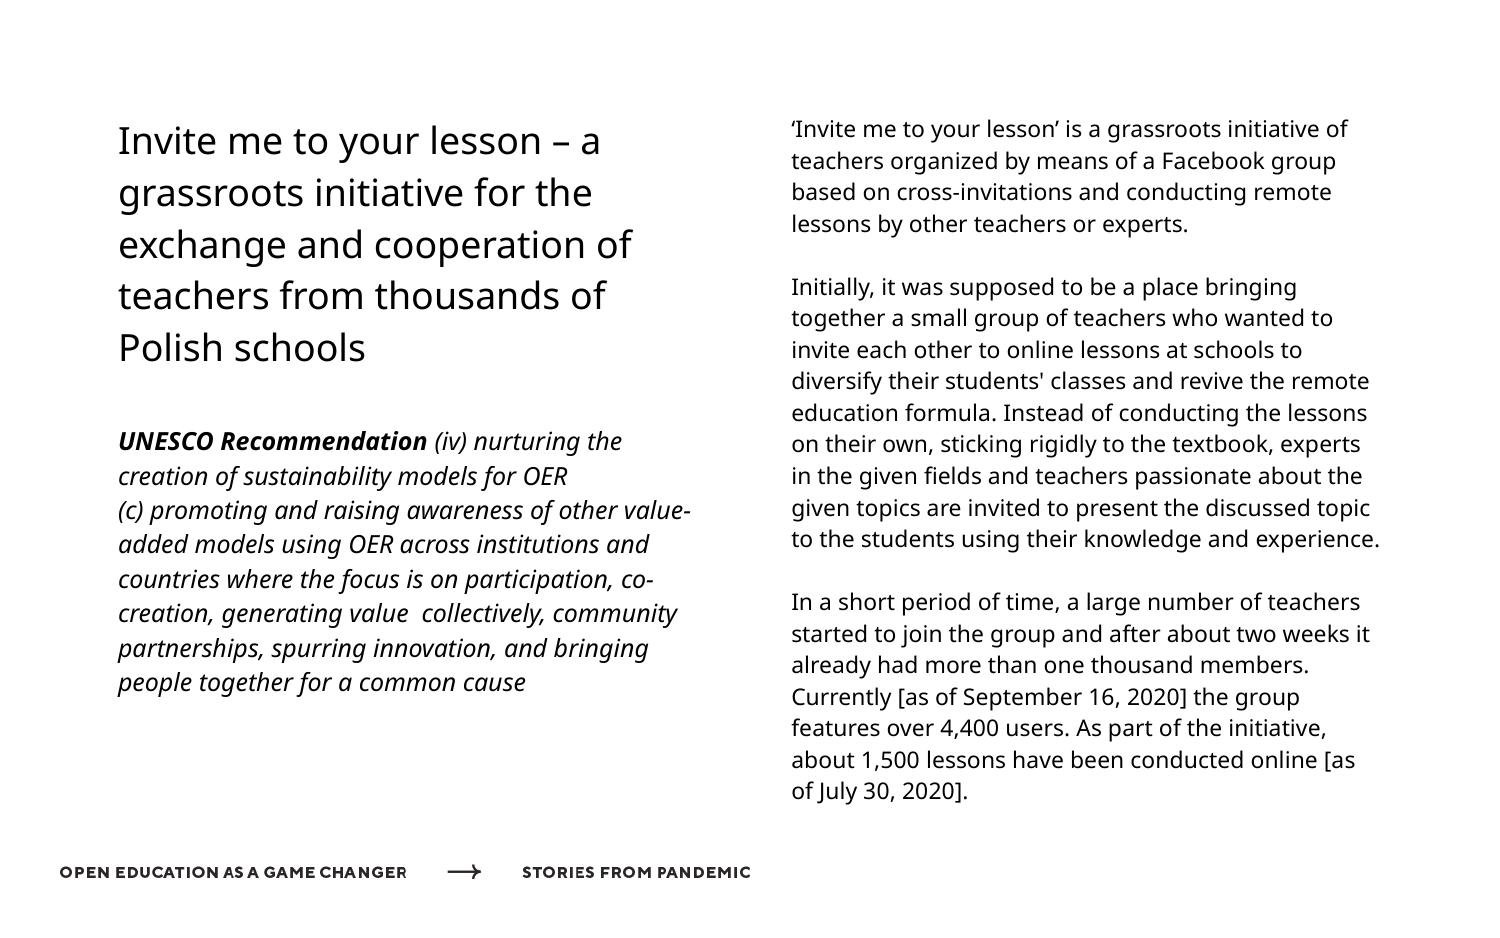

‘Invite me to your lesson’ is a grassroots initiative of teachers organized by means of a Facebook group based on cross-invitations and conducting remote lessons by other teachers or experts.
Initially, it was supposed to be a place bringing together a small group of teachers who wanted to invite each other to online lessons at schools to diversify their students' classes and revive the remote education formula. Instead of conducting the lessons on their own, sticking rigidly to the textbook, experts in the given fields and teachers passionate about the given topics are invited to present the discussed topic to the students using their knowledge and experience.
In a short period of time, a large number of teachers started to join the group and after about two weeks it already had more than one thousand members. Currently [as of September 16, 2020] the group features over 4,400 users. As part of the initiative, about 1,500 lessons have been conducted online [as of July 30, 2020].
# Invite me to your lesson – a grassroots initiative for the exchange and cooperation of teachers from thousands of Polish schools
UNESCO Recommendation (iv) nurturing the creation of sustainability models for OER
(c) promoting and raising awareness of other value-added models using OER across institutions and countries where the focus is on participation, co-creation, generating value collectively, community partnerships, spurring innovation, and bringing people together for a common cause